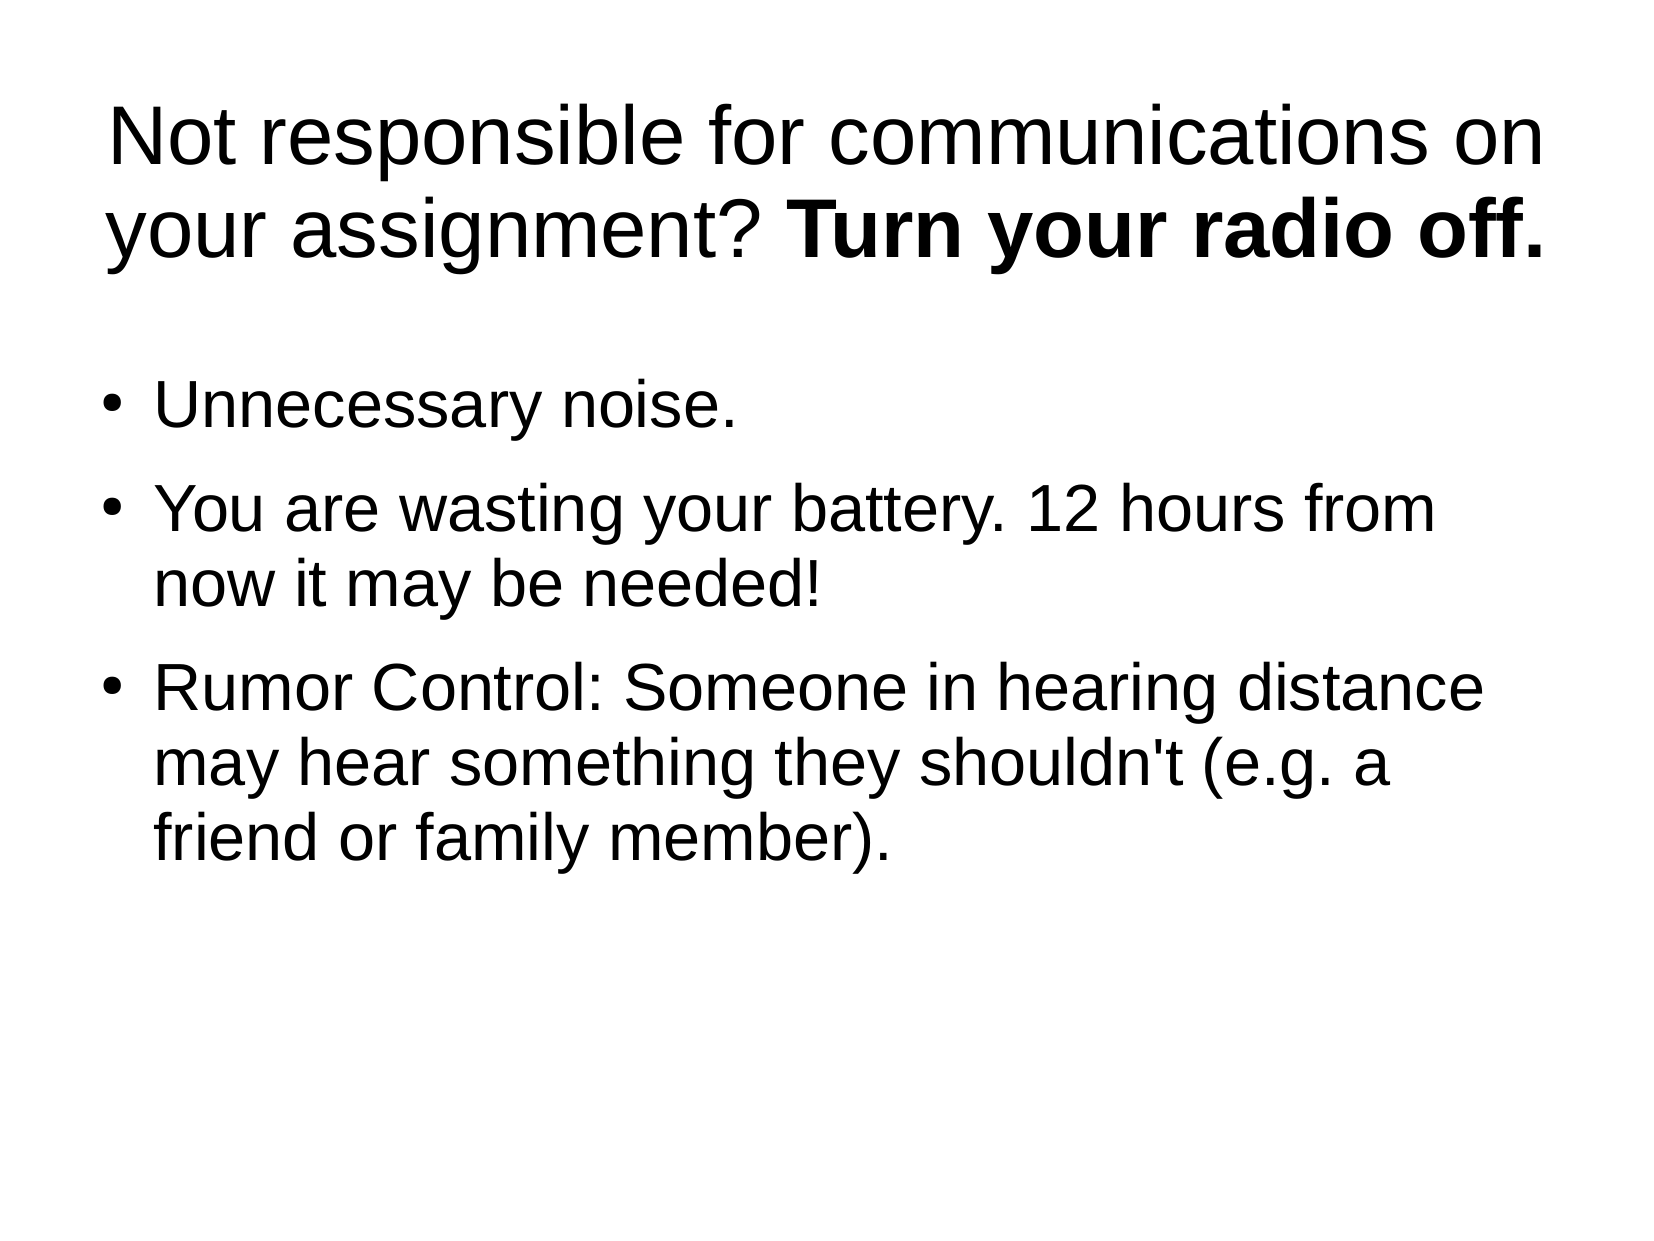

# Not responsible for communications on your assignment? Turn your radio off.
Unnecessary noise.
You are wasting your battery. 12 hours from now it may be needed!
Rumor Control: Someone in hearing distance may hear something they shouldn't (e.g. a friend or family member).